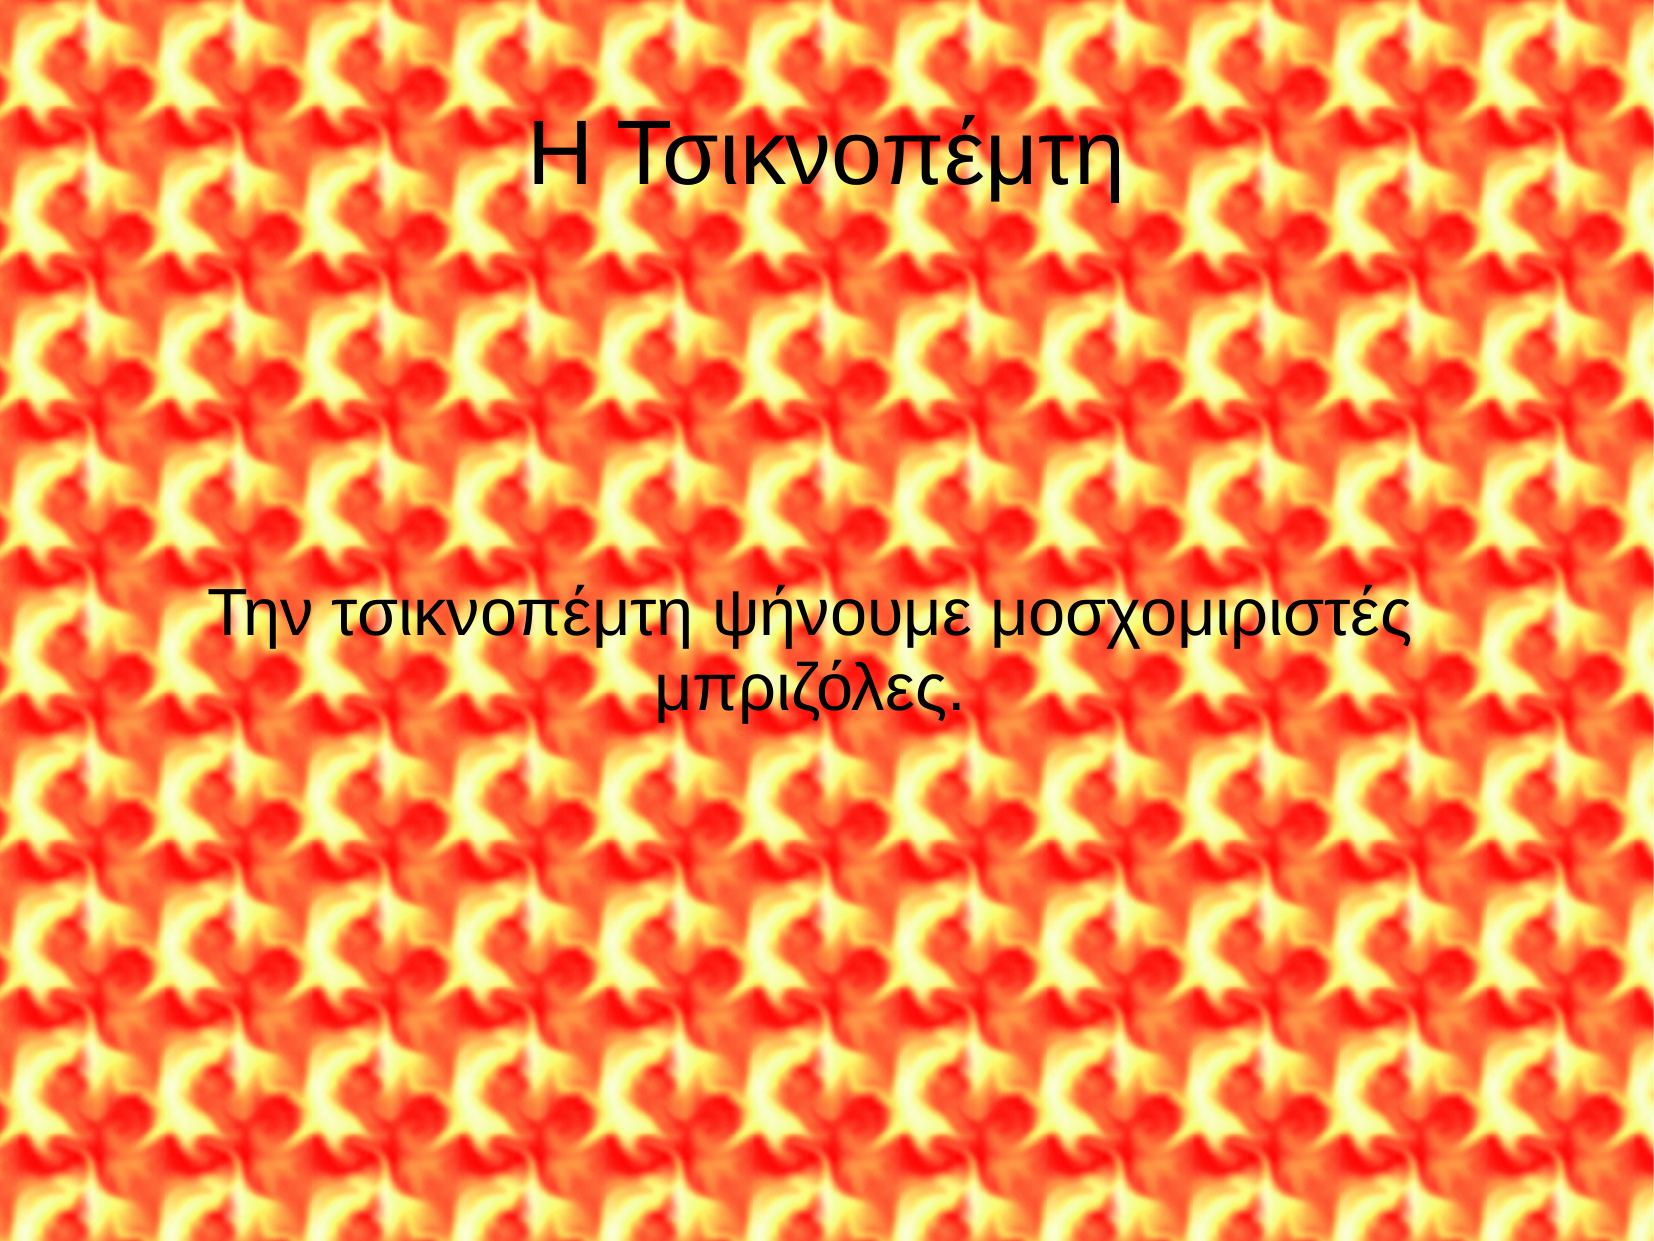

# Η Τσικνοπέμτη
Την τσικνοπέμτη ψήνουμε μοσχομιριστές μπριζόλες.